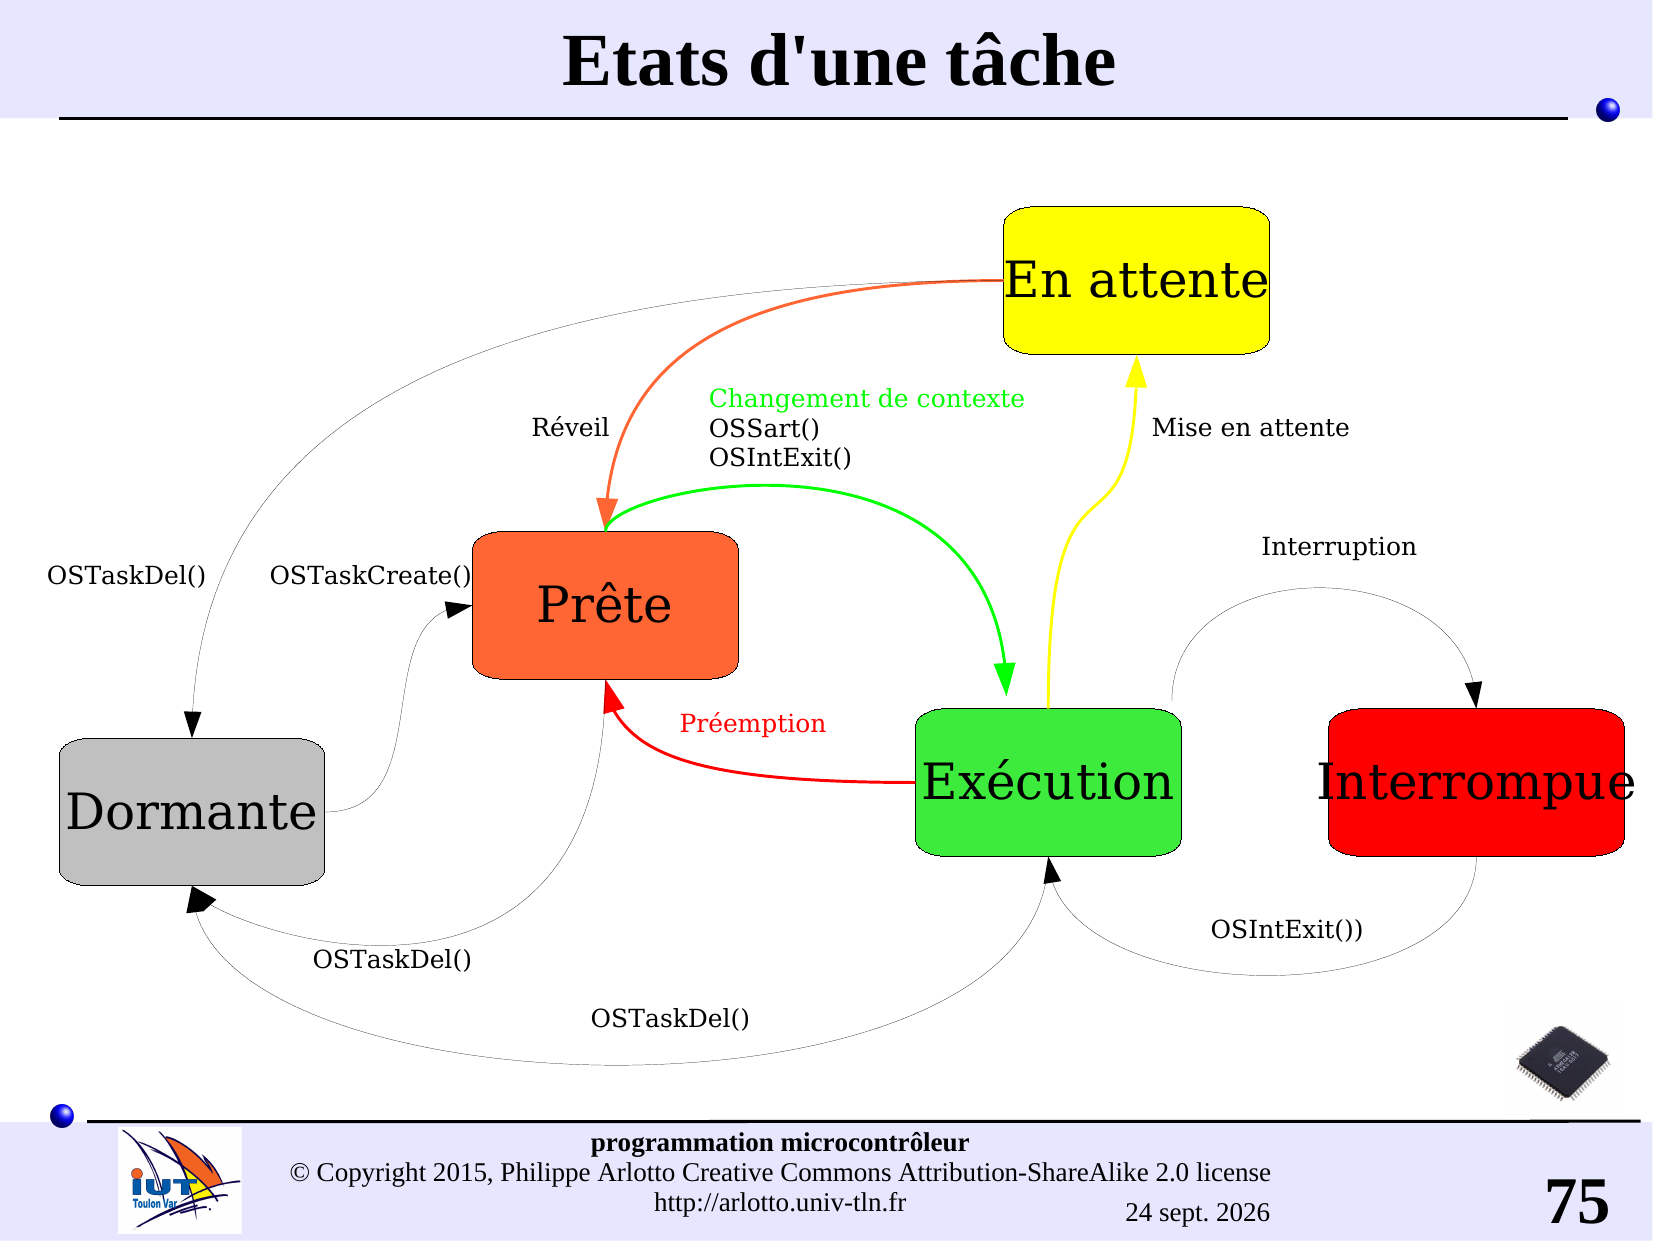

# Etats d'une tâche
En attente
Changement de contexte
OSSart()
OSIntExit()
Réveil
Mise en attente
Prête
Interruption
OSTaskDel()
OSTaskCreate()
Exécution
Interrompue
Préemption
Dormante
OSIntExit())
OSTaskDel()
OSTaskDel()